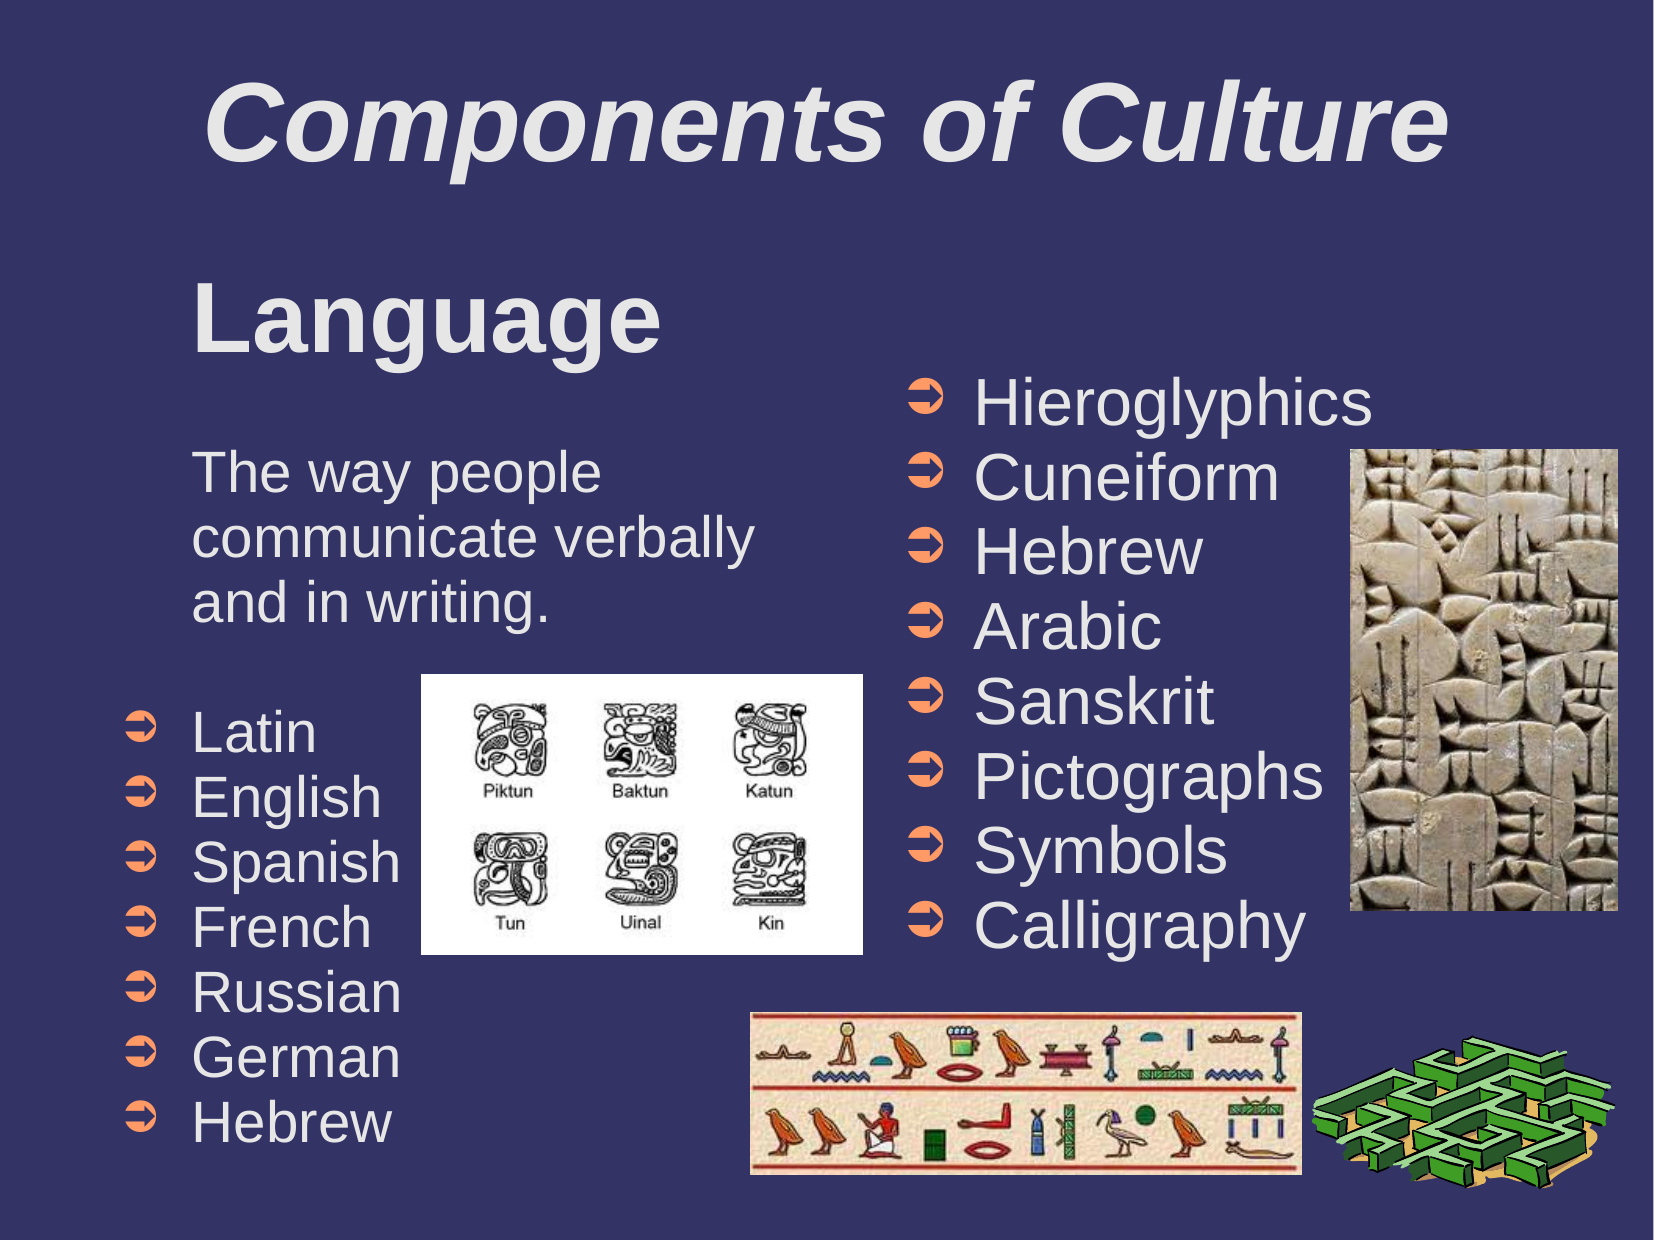

# Components of Culture
Language
The way people
communicate verbally and in writing.
Latin
English
Spanish
French
Russian
German
Hebrew
Hieroglyphics
Cuneiform
Hebrew
Arabic
Sanskrit
Pictographs
Symbols
Calligraphy